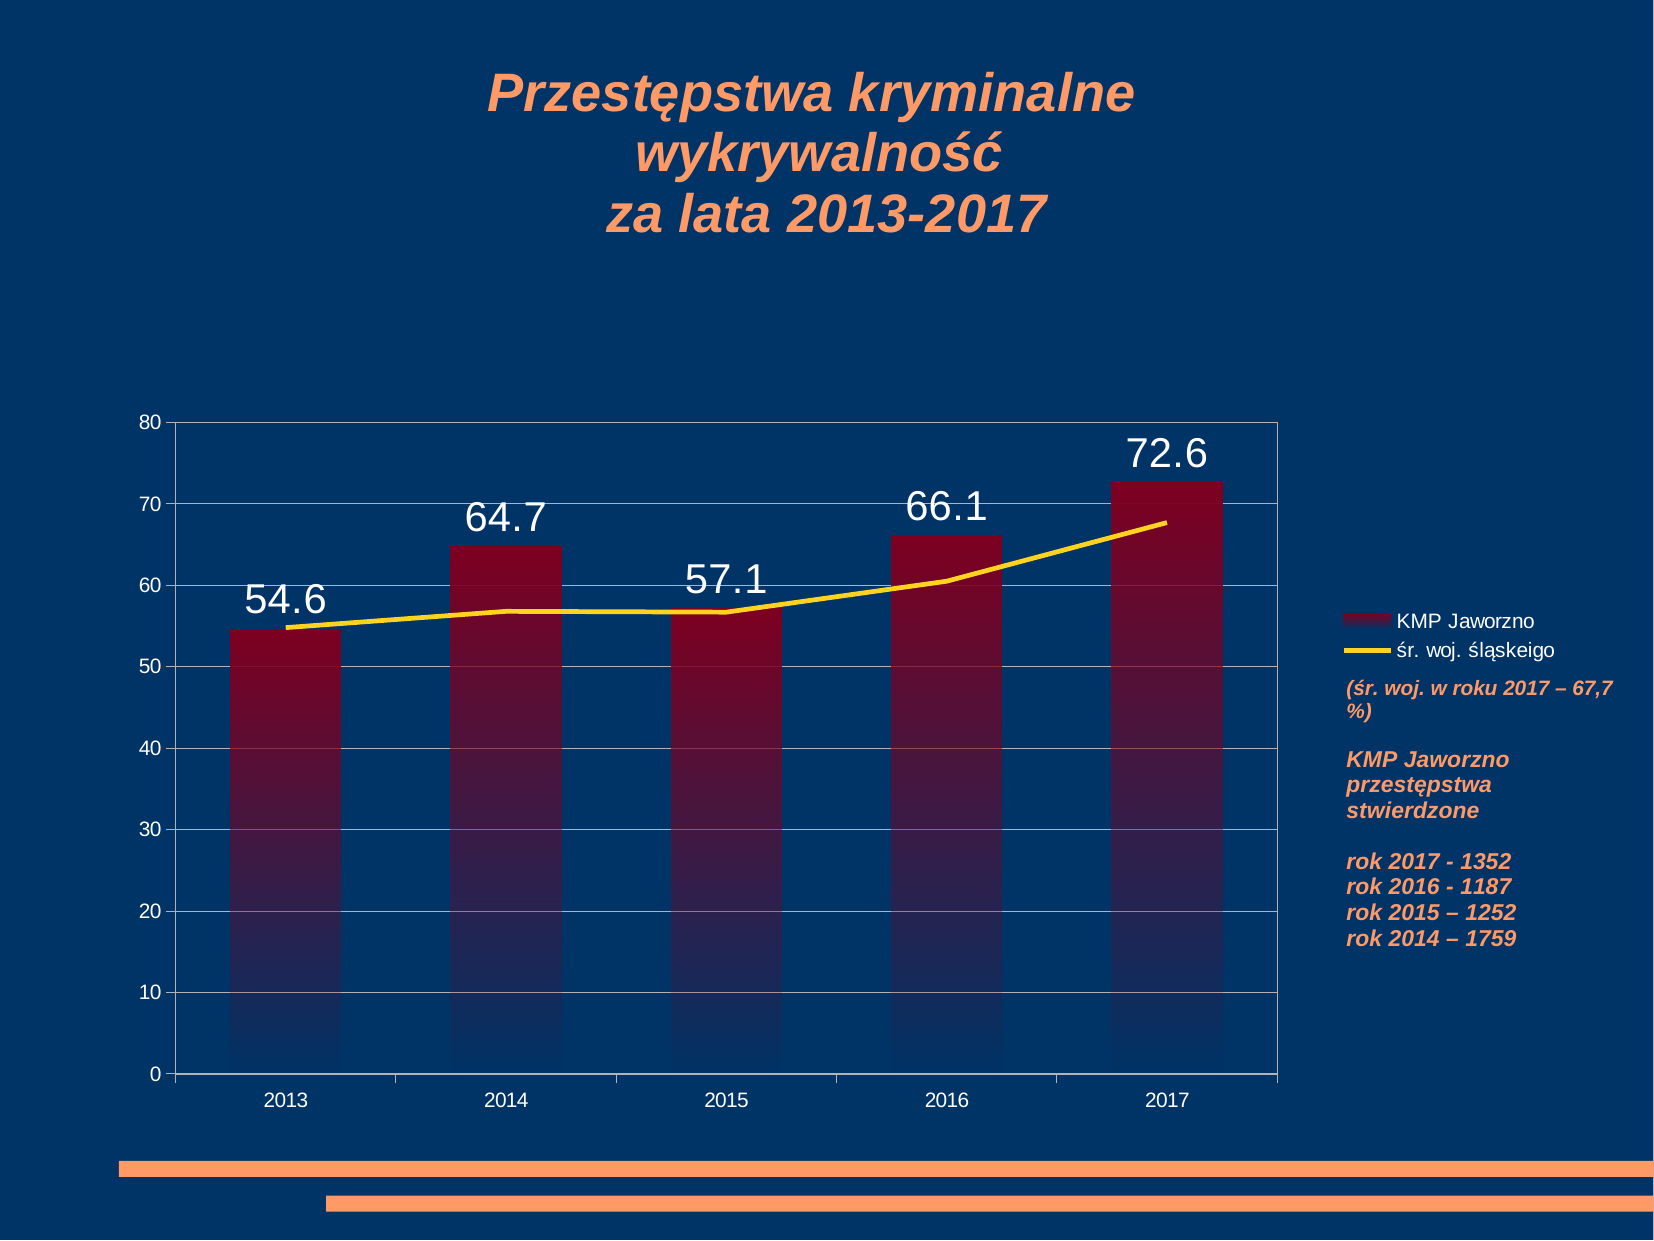

# Przestępstwa kryminalne wykrywalność za lata 2013-2017
### Chart
| Category | KMP Jaworzno | śr. woj. śląskeigo |
|---|---|---|
| 2013 | 54.6 | 54.8 |
| 2014 | 64.7 | 56.8 |
| 2015 | 57.1 | 56.7 |
| 2016 | 66.1 | 60.5 |
| 2017 | 72.6 | 67.7 |(śr. woj. w roku 2017 – 67,7 %)
KMP Jaworzno przestępstwa stwierdzone
rok 2017 - 1352
rok 2016 - 1187
rok 2015 – 1252
rok 2014 – 1759